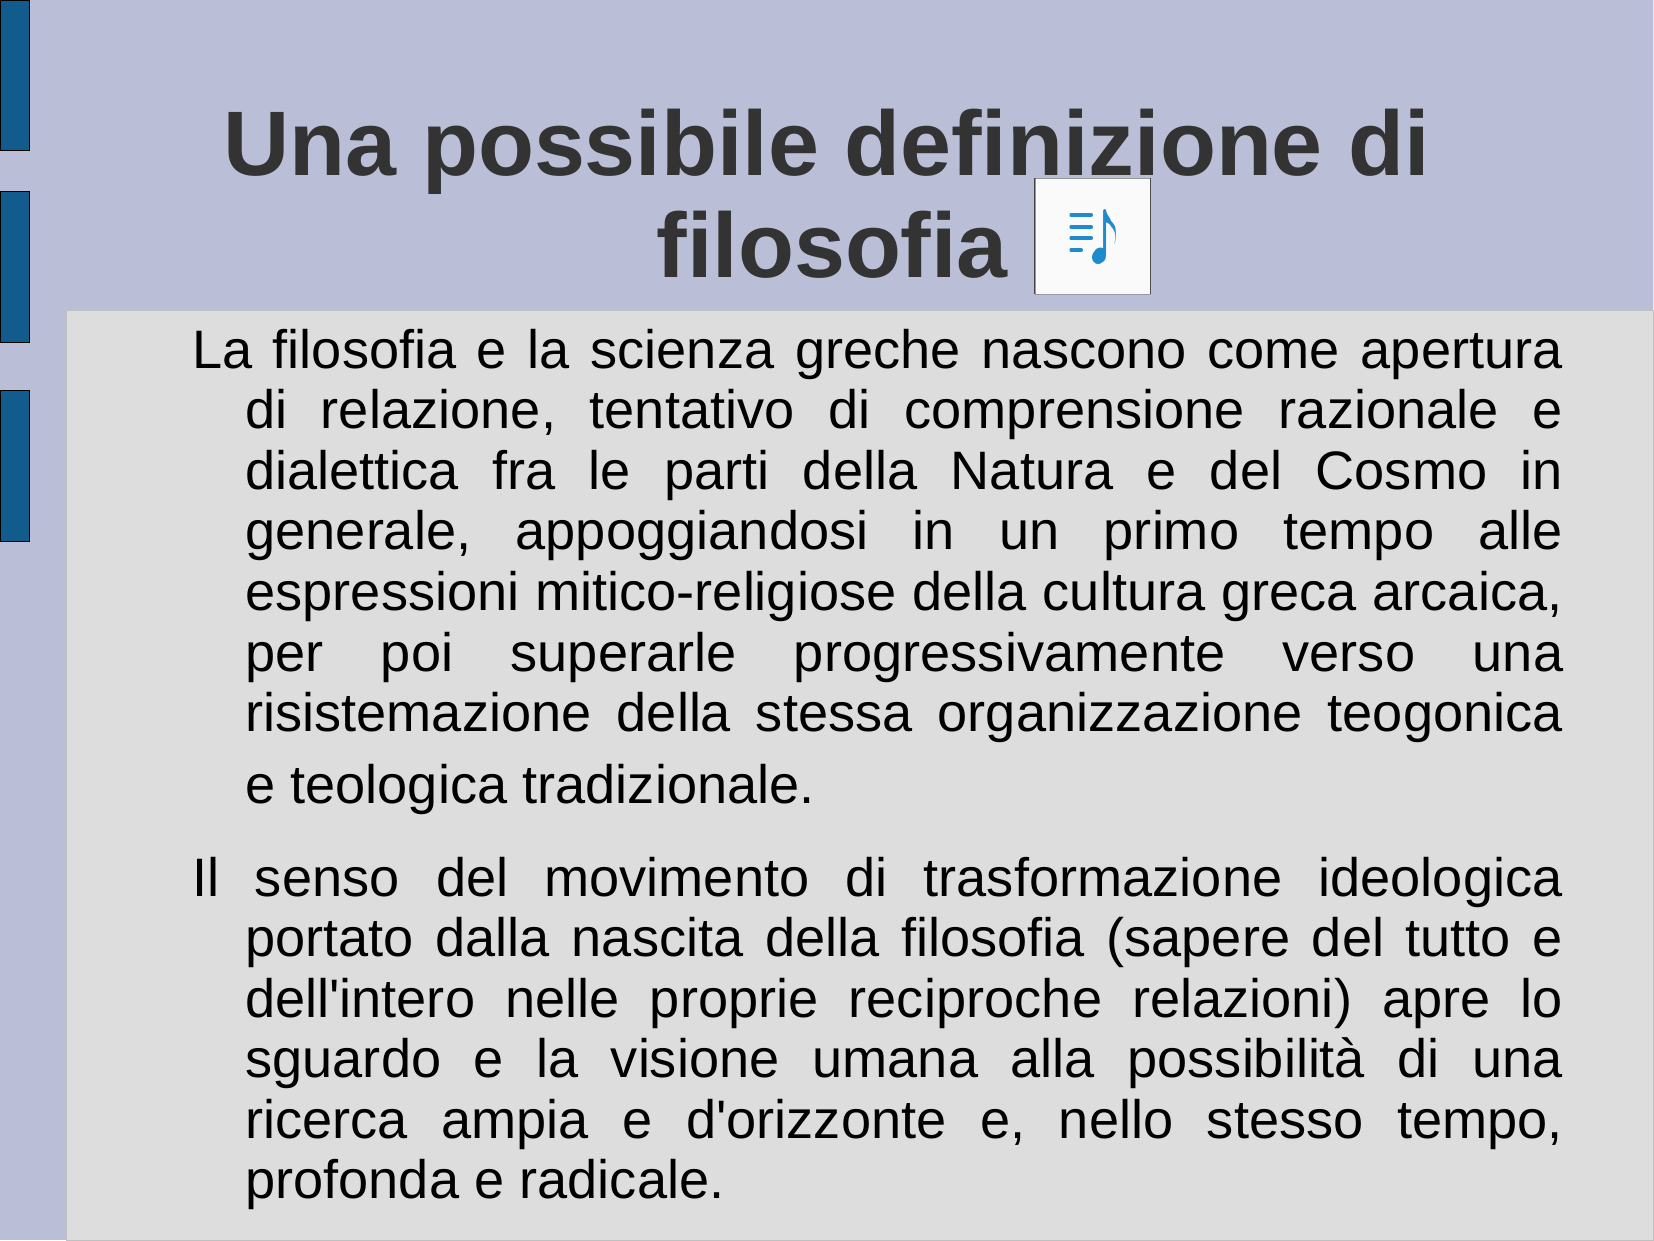

# Una possibile definizione di filosofia
La filosofia e la scienza greche nascono come apertura di relazione, tentativo di comprensione razionale e dialettica fra le parti della Natura e del Cosmo in generale, appoggiandosi in un primo tempo alle espressioni mitico-religiose della cultura greca arcaica, per poi superarle progressivamente verso una risistemazione della stessa organizzazione teogonica e teologica tradizionale.
Il senso del movimento di trasformazione ideologica portato dalla nascita della filosofia (sapere del tutto e dell'intero nelle proprie reciproche relazioni) apre lo sguardo e la visione umana alla possibilità di una ricerca ampia e d'orizzonte e, nello stesso tempo, profonda e radicale.